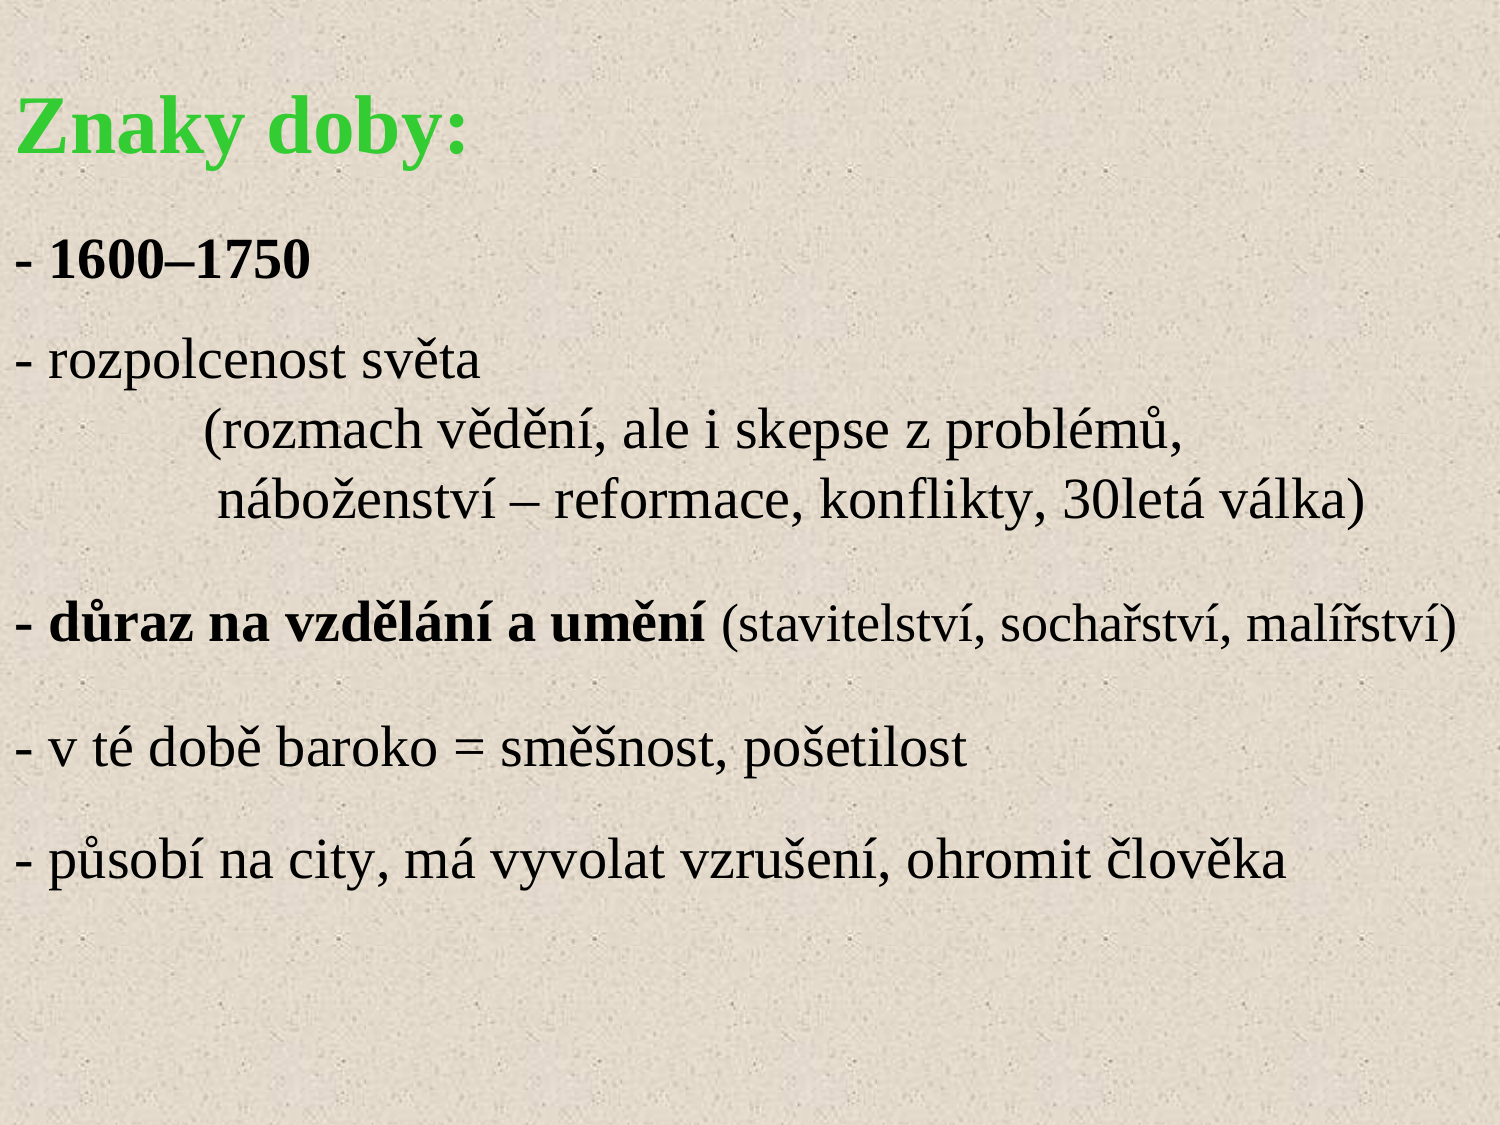

Znaky doby:
- 1600–1750
- rozpolcenost světa
 (rozmach vědění, ale i skepse z problémů,
 náboženství – reformace, konflikty, 30letá válka)
- důraz na vzdělání a umění (stavitelství, sochařství, malířství)
- v té době baroko = směšnost, pošetilost
- působí na city, má vyvolat vzrušení, ohromit člověka